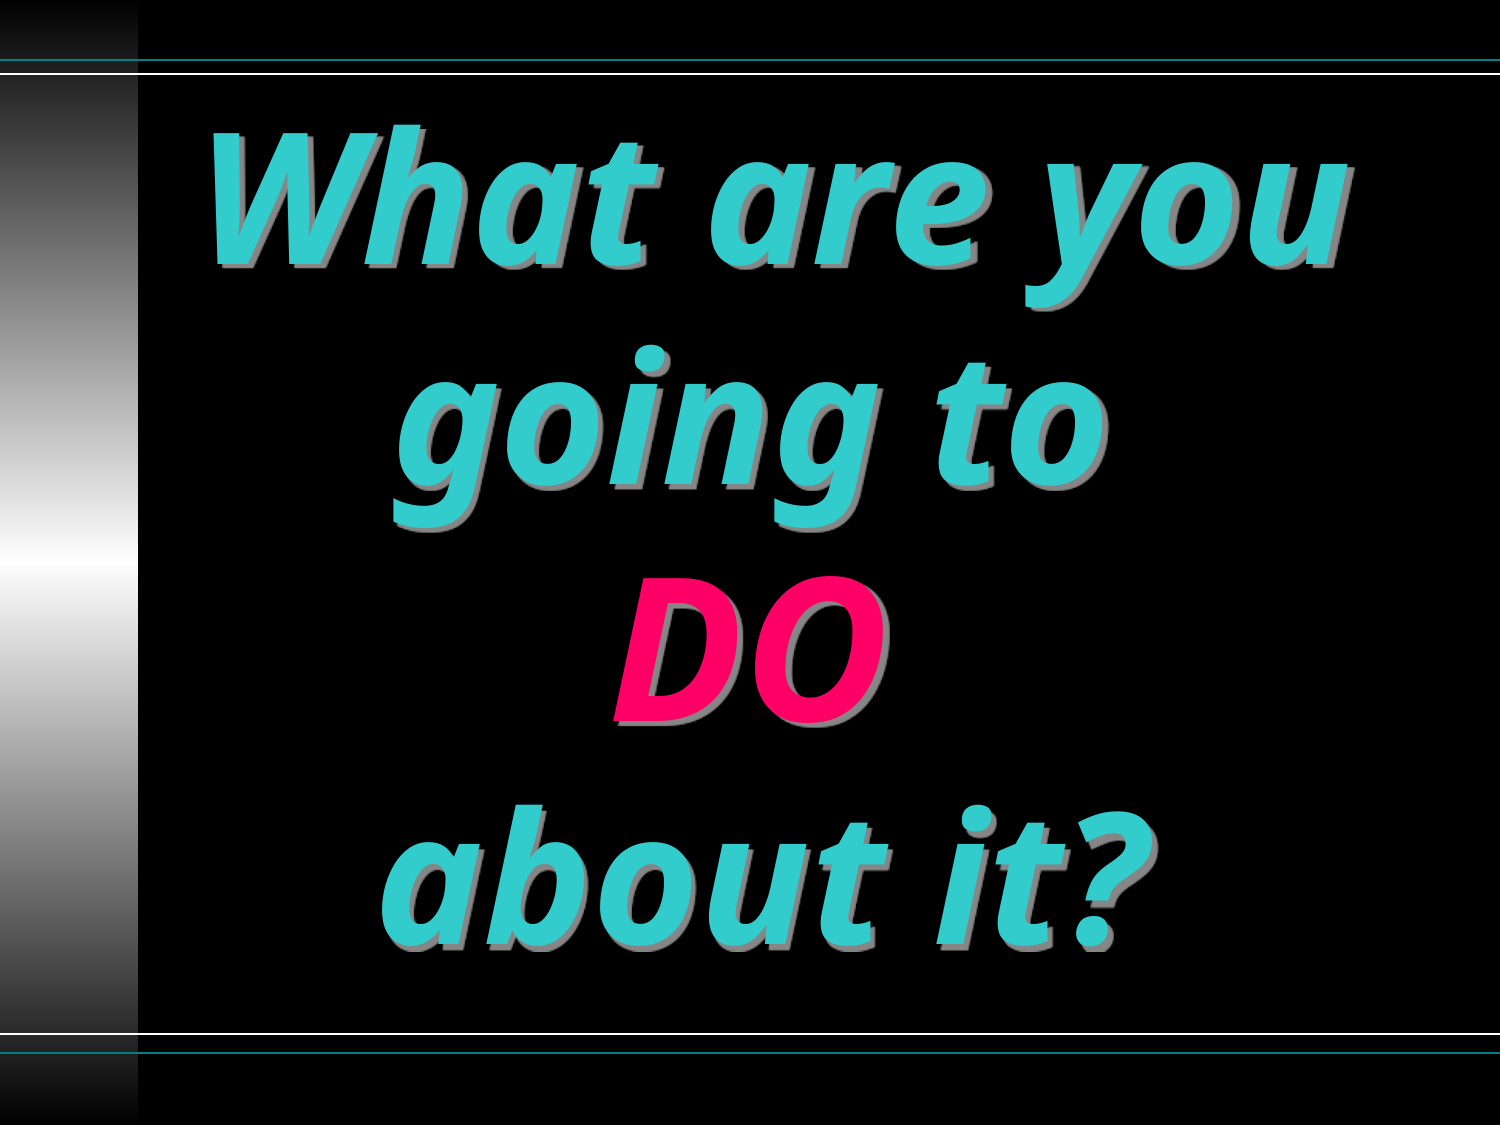

# What are you going to DO about it?